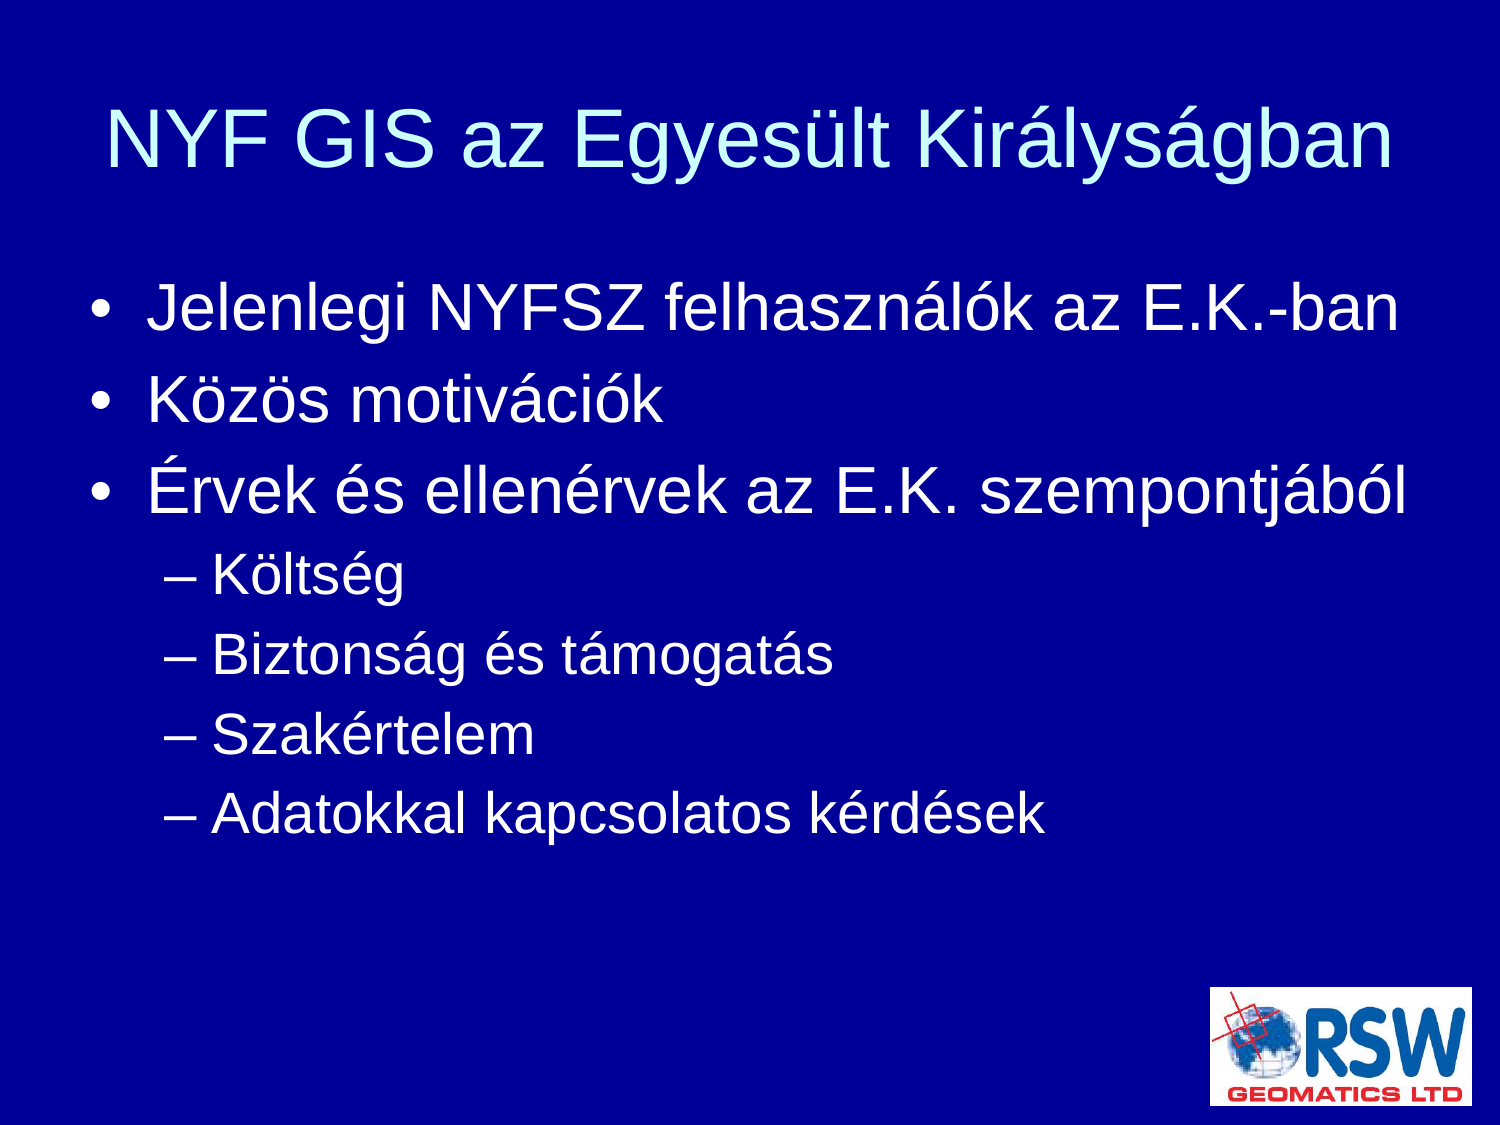

# NYF GIS az Egyesült Királyságban
Jelenlegi NYFSZ felhasználók az E.K.-ban
Közös motivációk
Érvek és ellenérvek az E.K. szempontjából
Költség
Biztonság és támogatás
Szakértelem
Adatokkal kapcsolatos kérdések